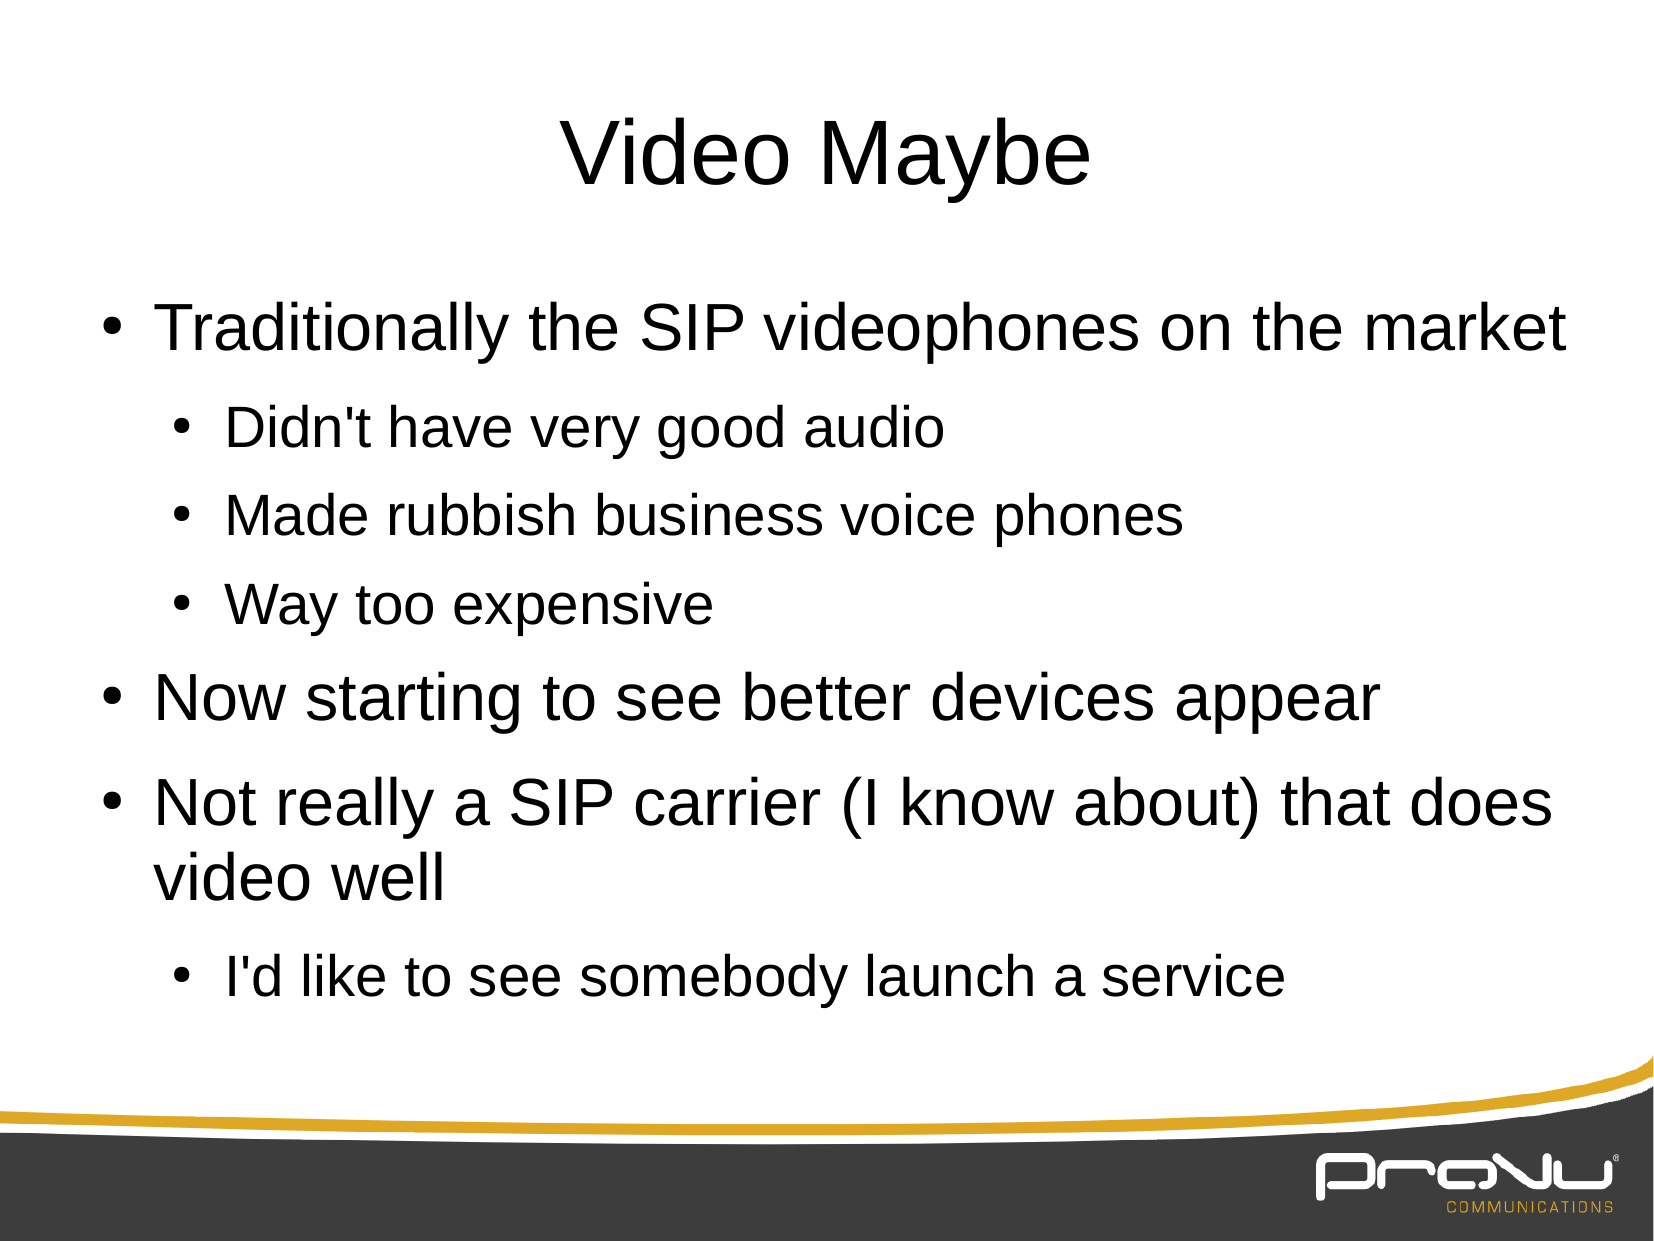

# Video Maybe
Traditionally the SIP videophones on the market
Didn't have very good audio
Made rubbish business voice phones
Way too expensive
Now starting to see better devices appear
Not really a SIP carrier (I know about) that does video well
I'd like to see somebody launch a service